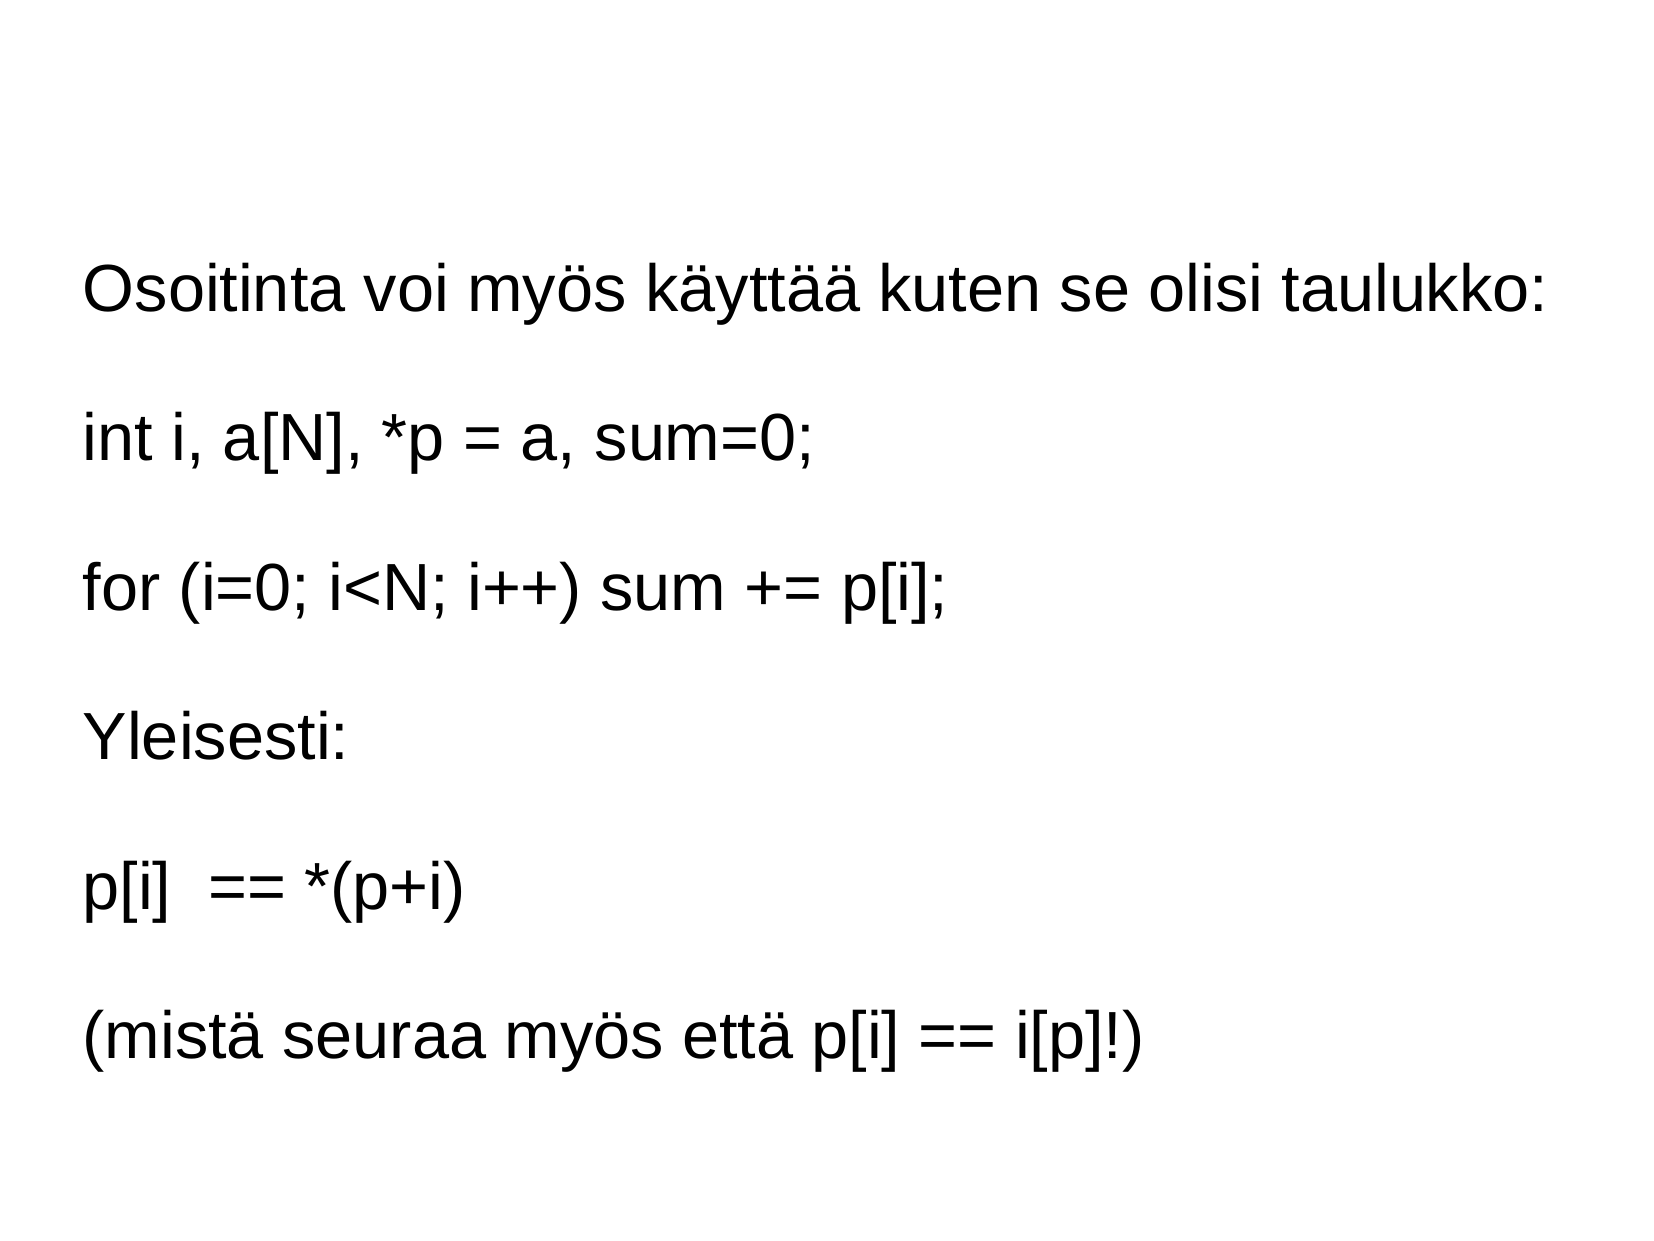

Osoitinta voi myös käyttää kuten se olisi taulukko:
int i, a[N], *p = a, sum=0;
for (i=0; i<N; i++) sum += p[i];
Yleisesti:
p[i] == *(p+i)
(mistä seuraa myös että p[i] == i[p]!)